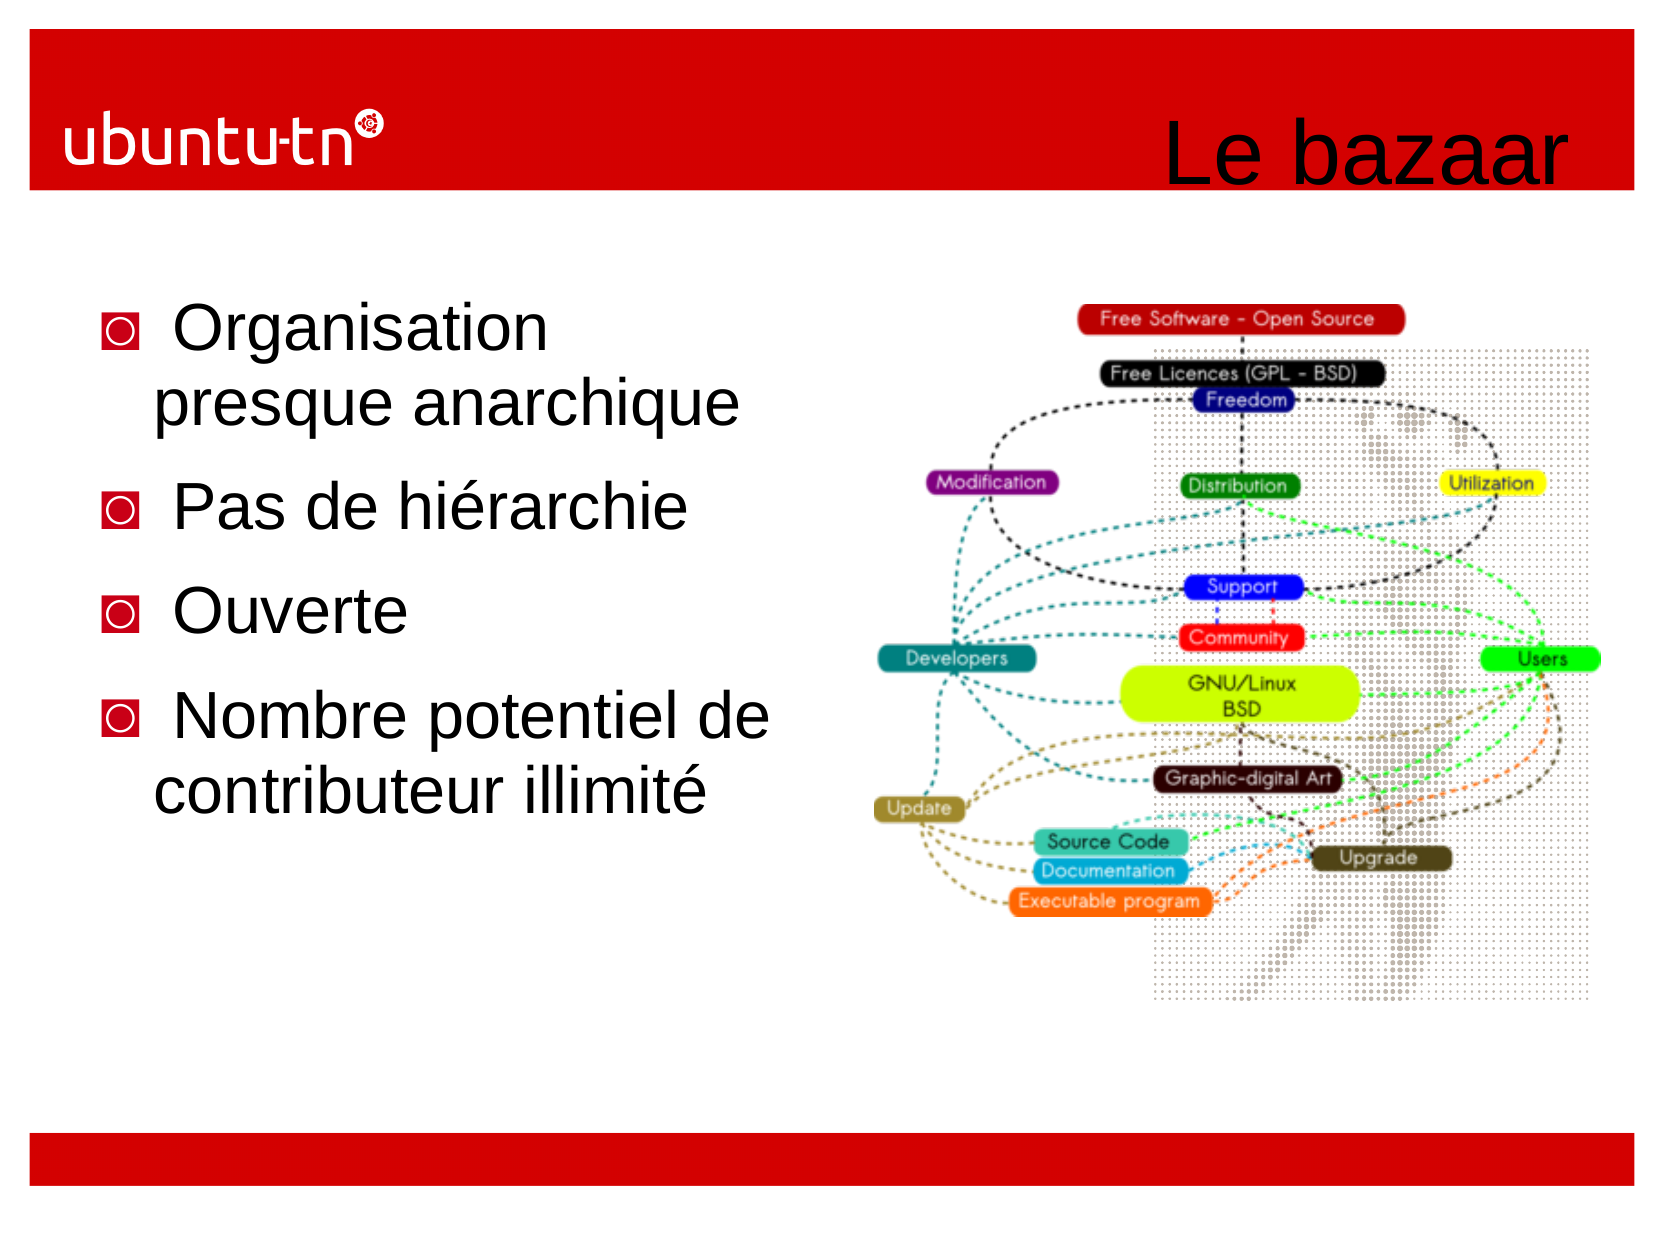

# Le bazaar
 Organisation presque anarchique
 Pas de hiérarchie
 Ouverte
 Nombre potentiel de contributeur illimité